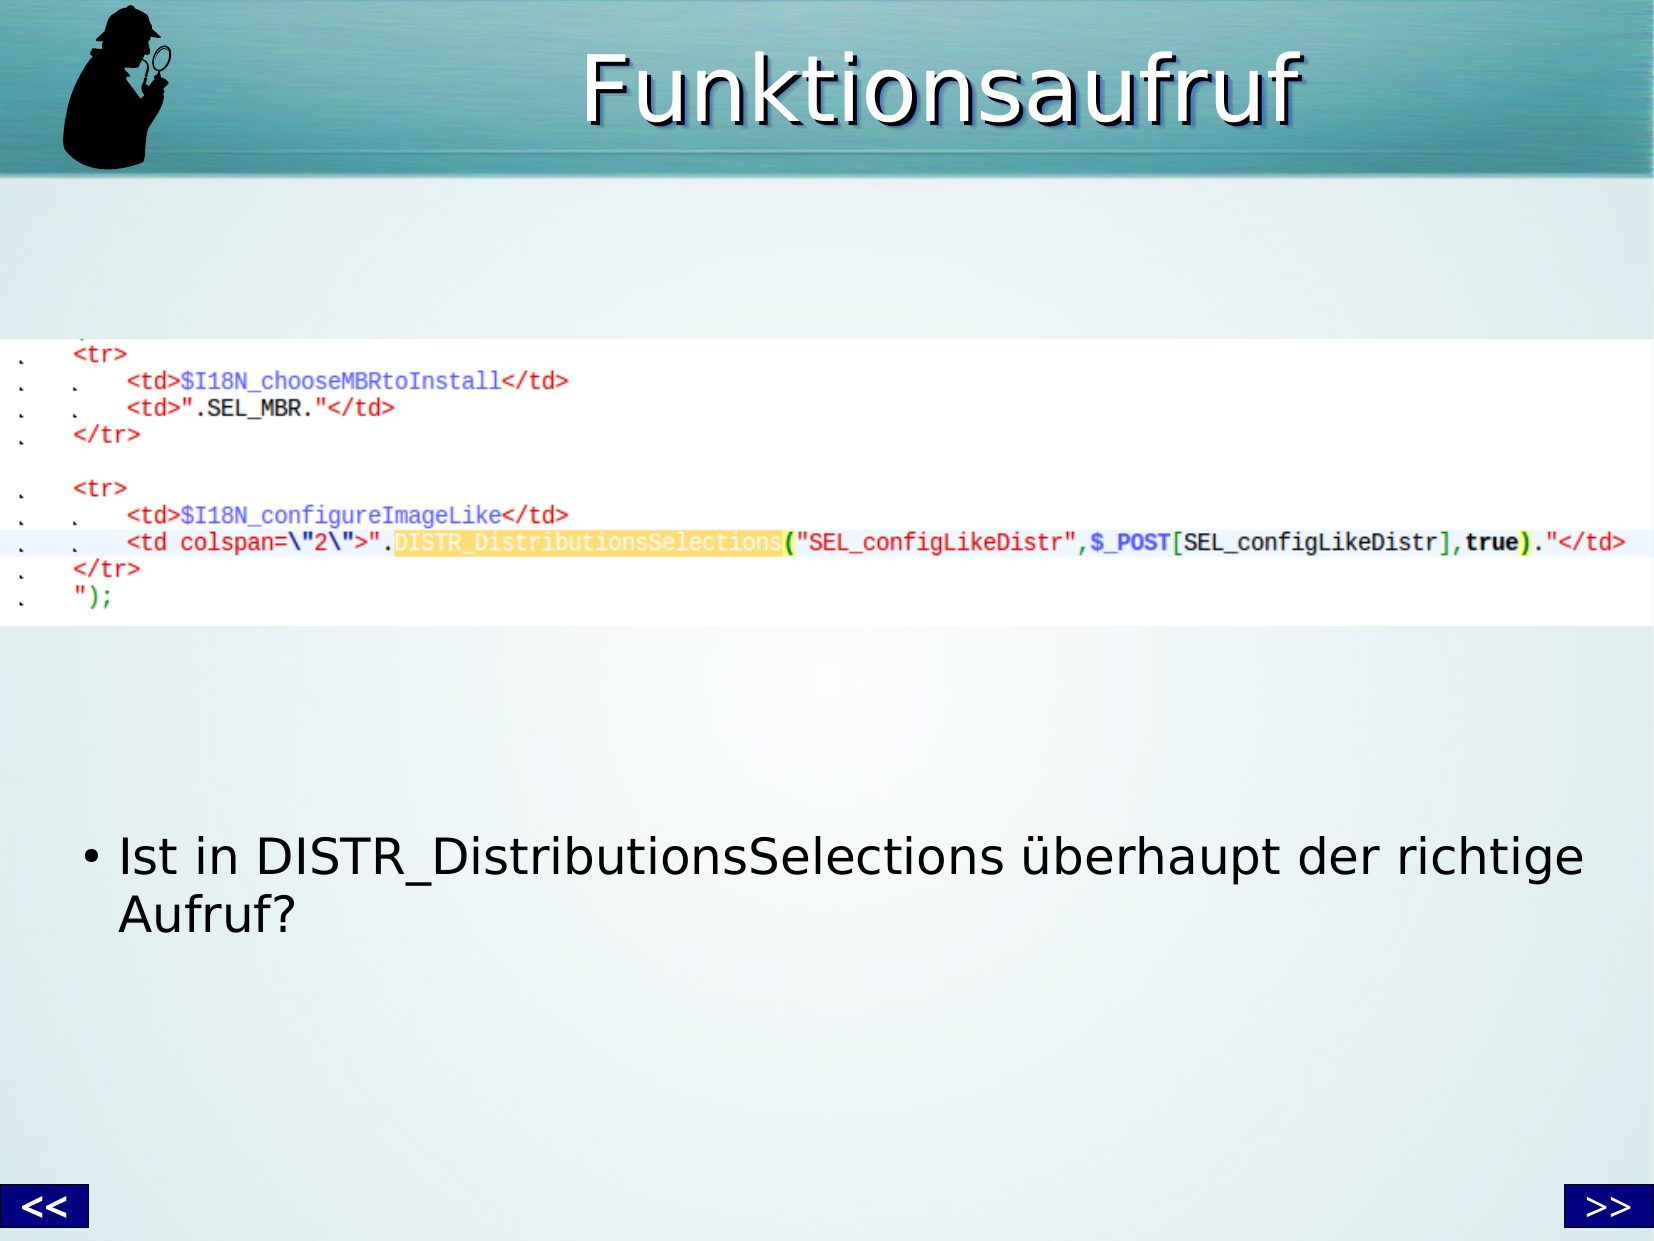

# Funktionsaufruf
Ist in DISTR_DistributionsSelections überhaupt der richtige Aufruf?